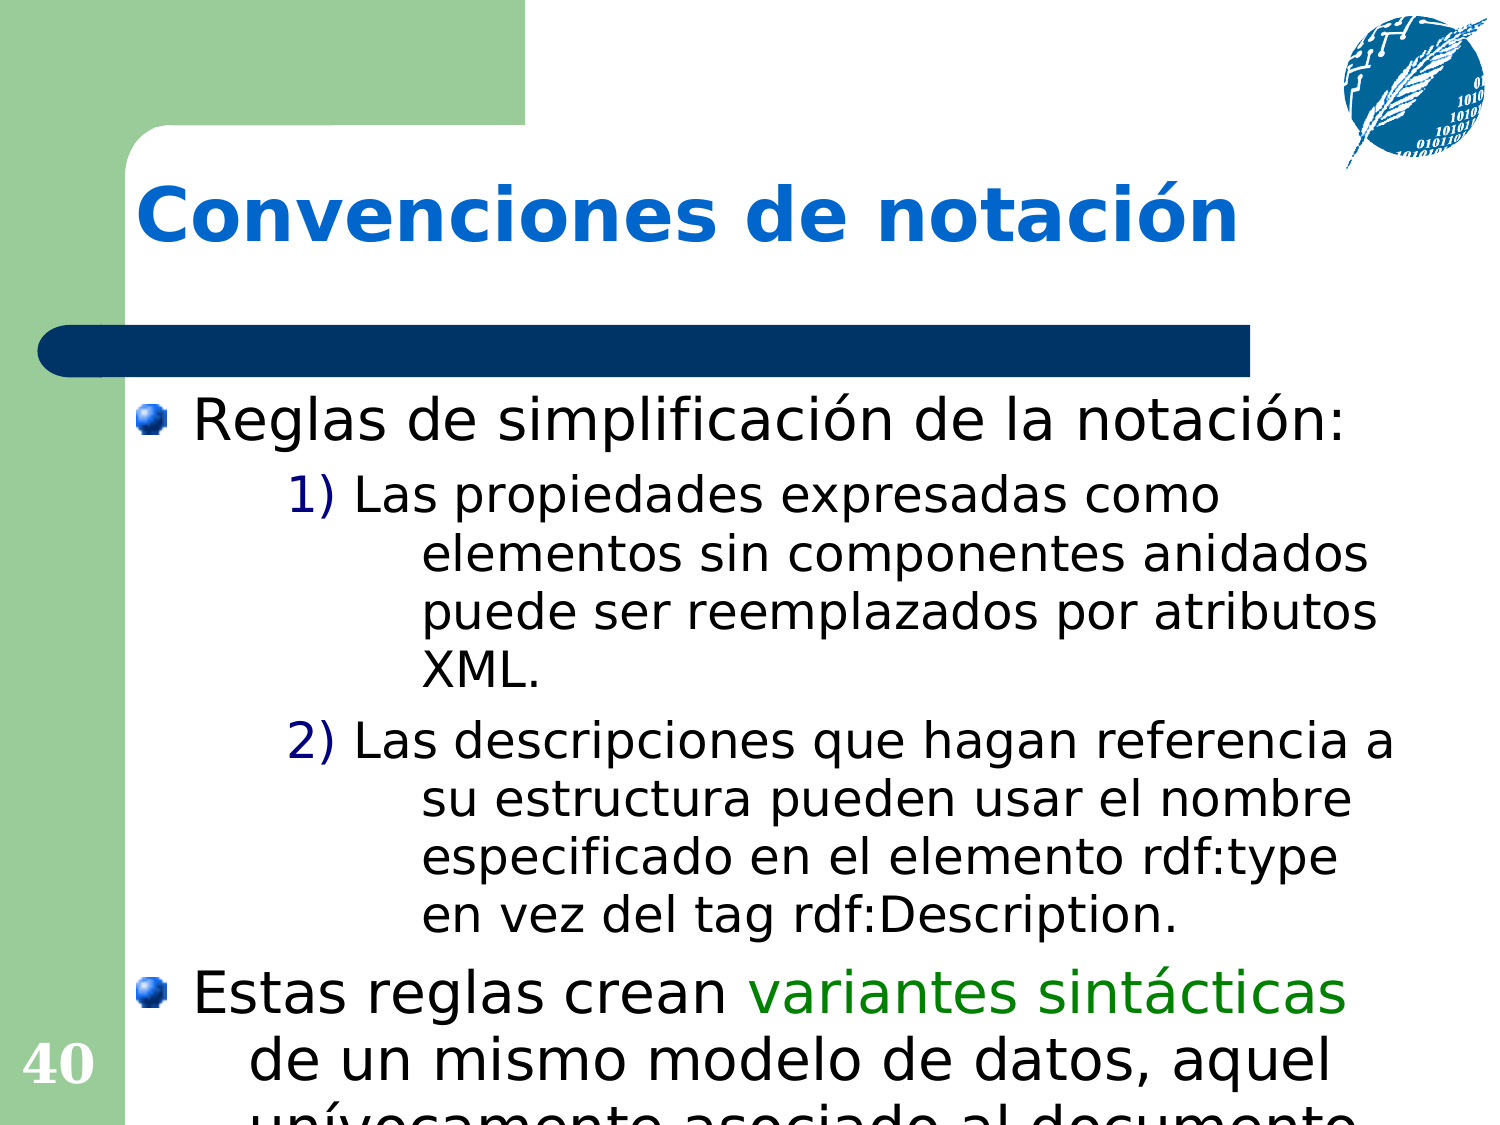

# Convenciones de notación
Reglas de simplificación de la notación:
Las propiedades expresadas como elementos sin componentes anidados puede ser reemplazados por atributos XML.
Las descripciones que hagan referencia a su estructura pueden usar el nombre especificado en el elemento rdf:type en vez del tag rdf:Description.
Estas reglas crean variantes sintácticas de un mismo modelo de datos, aquel unívocamente asociado al documento.
40